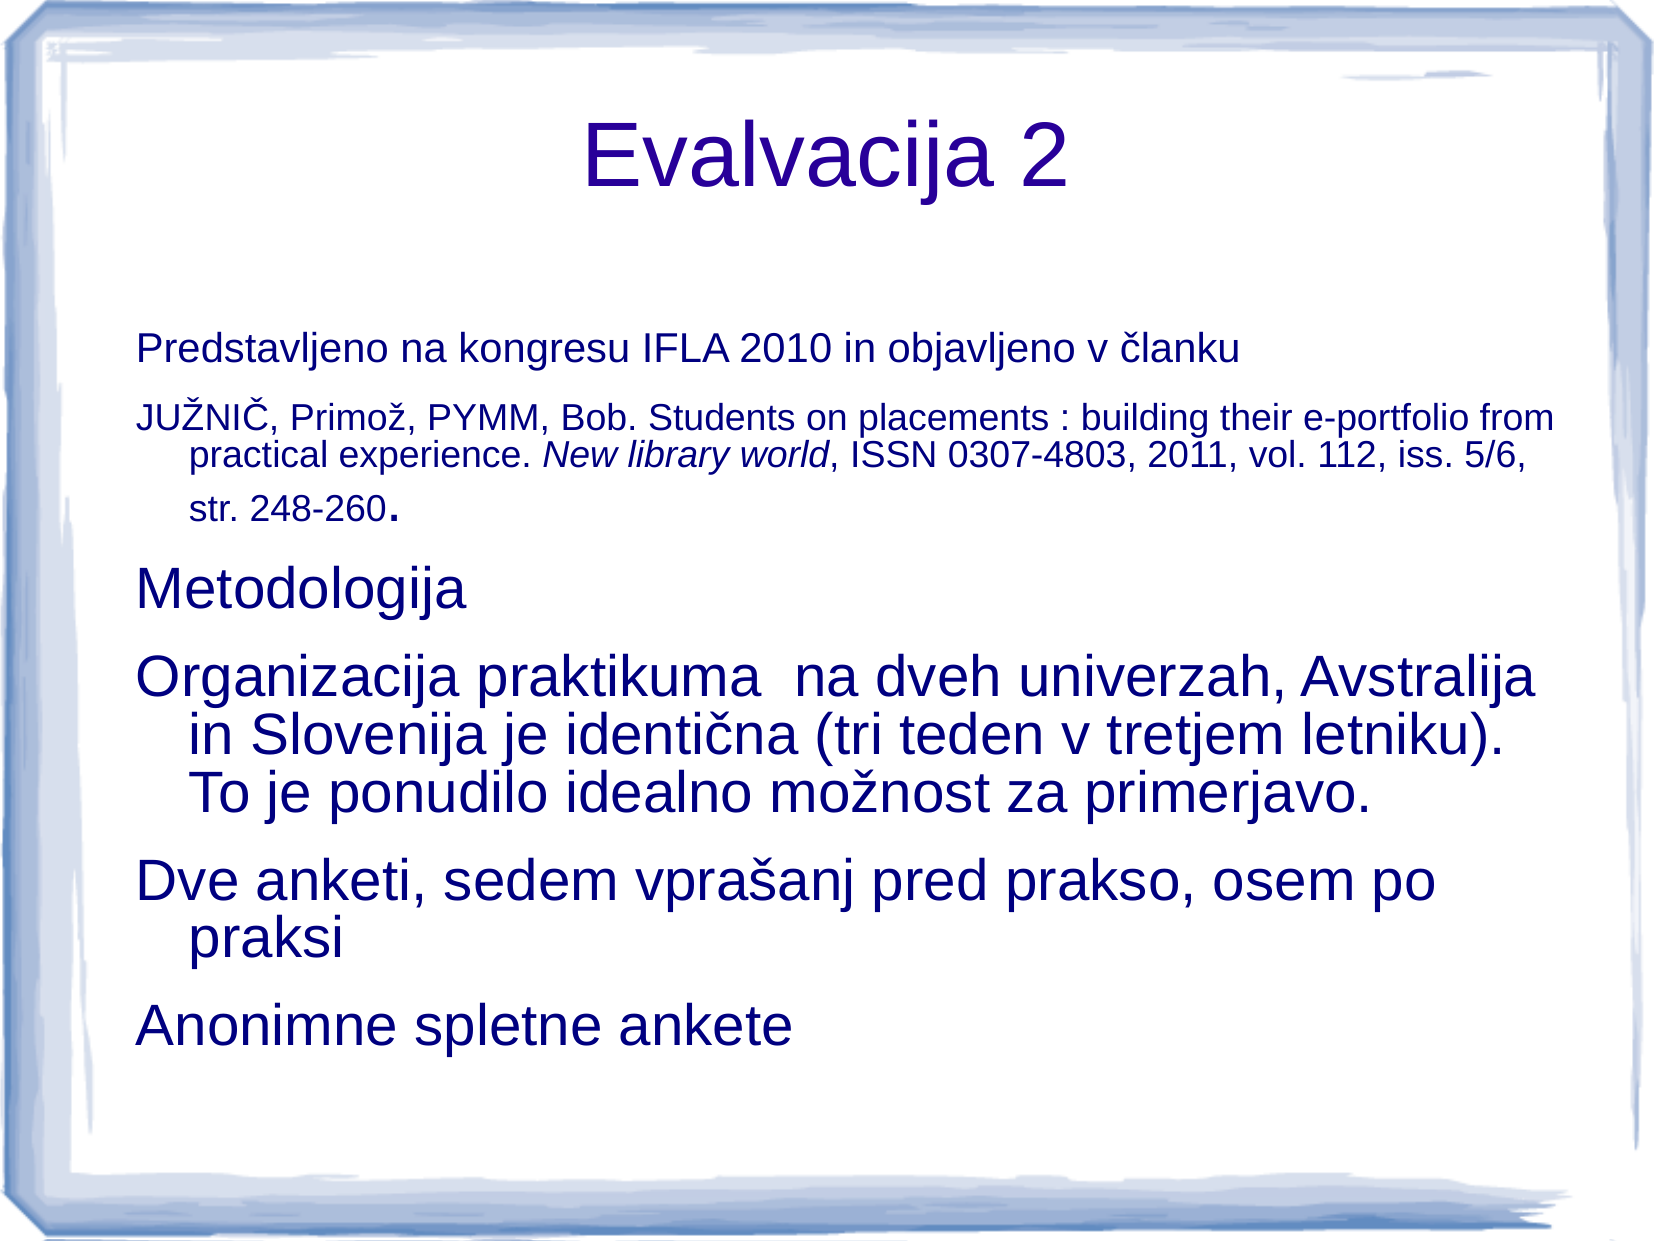

# Evalvacija 2
Predstavljeno na kongresu IFLA 2010 in objavljeno v članku
JUŽNIČ, Primož, PYMM, Bob. Students on placements : building their e-portfolio from practical experience. New library world, ISSN 0307-4803, 2011, vol. 112, iss. 5/6, str. 248-260.
Metodologija
Organizacija praktikuma na dveh univerzah, Avstralija in Slovenija je identična (tri teden v tretjem letniku). To je ponudilo idealno možnost za primerjavo.
Dve anketi, sedem vprašanj pred prakso, osem po praksi
Anonimne spletne ankete